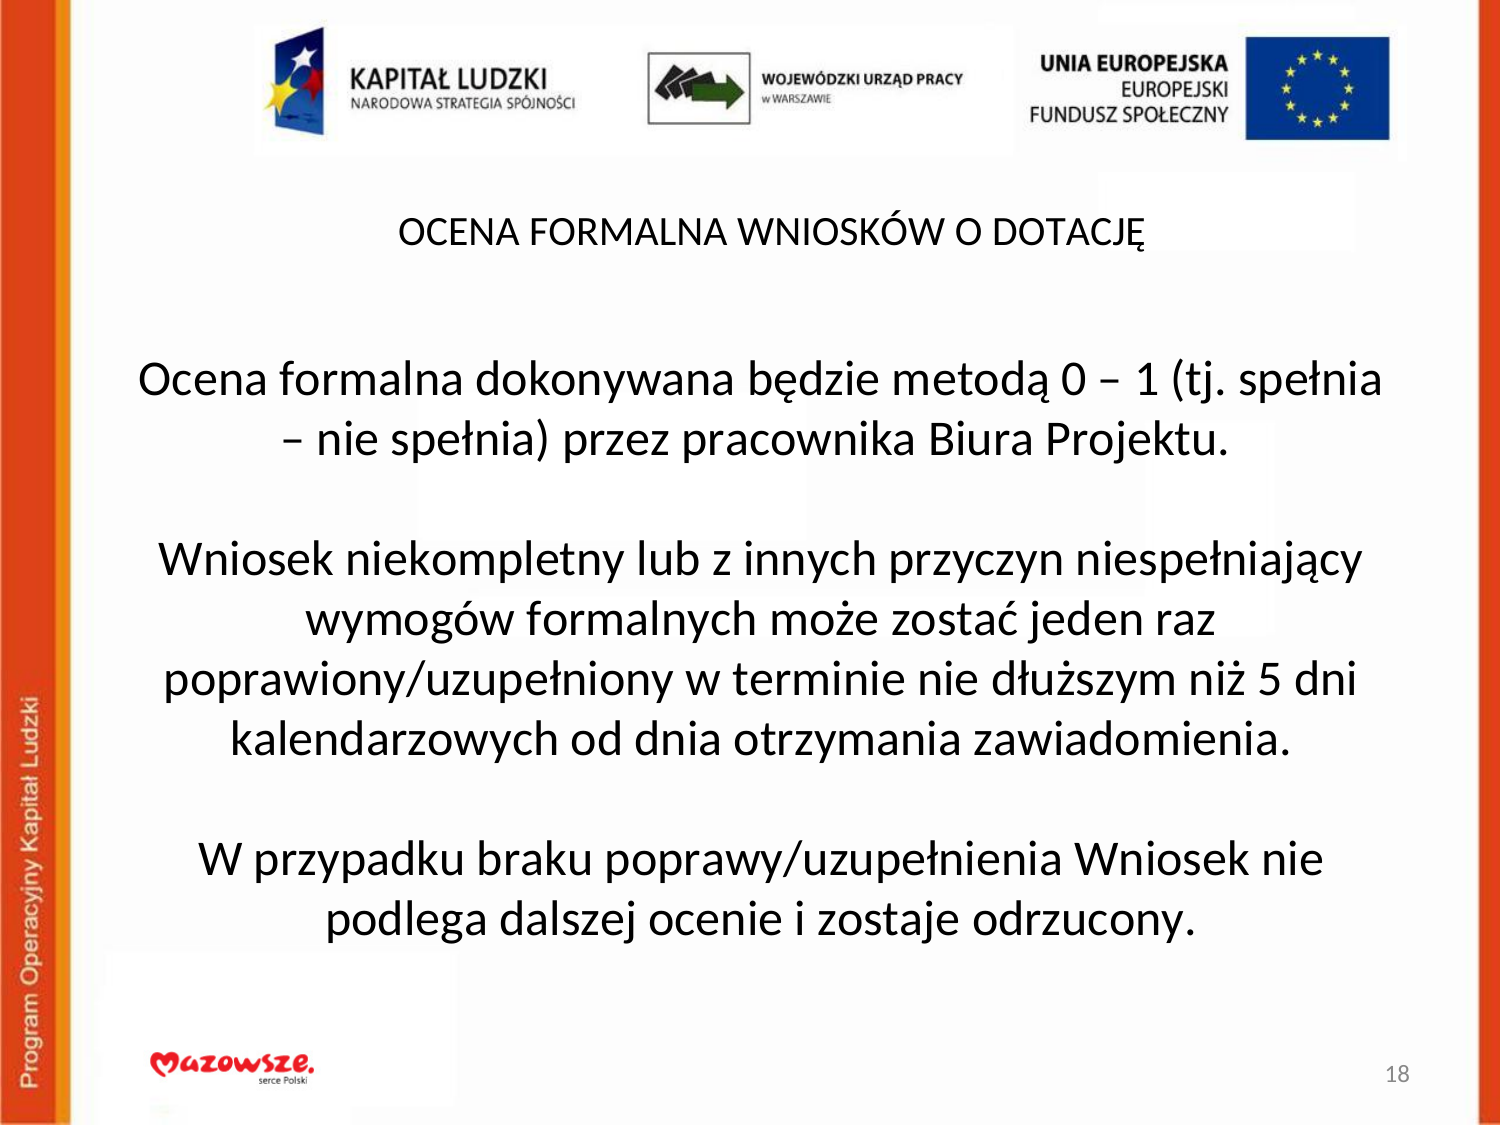

OCENA FORMALNA WNIOSKÓW O DOTACJĘ
# Ocena formalna dokonywana będzie metodą 0 – 1 (tj. spełnia – nie spełnia) przez pracownika Biura Projektu. Wniosek niekompletny lub z innych przyczyn niespełniający wymogów formalnych może zostać jeden raz poprawiony/uzupełniony w terminie nie dłuższym niż 5 dni kalendarzowych od dnia otrzymania zawiadomienia. W przypadku braku poprawy/uzupełnienia Wniosek nie podlega dalszej ocenie i zostaje odrzucony.